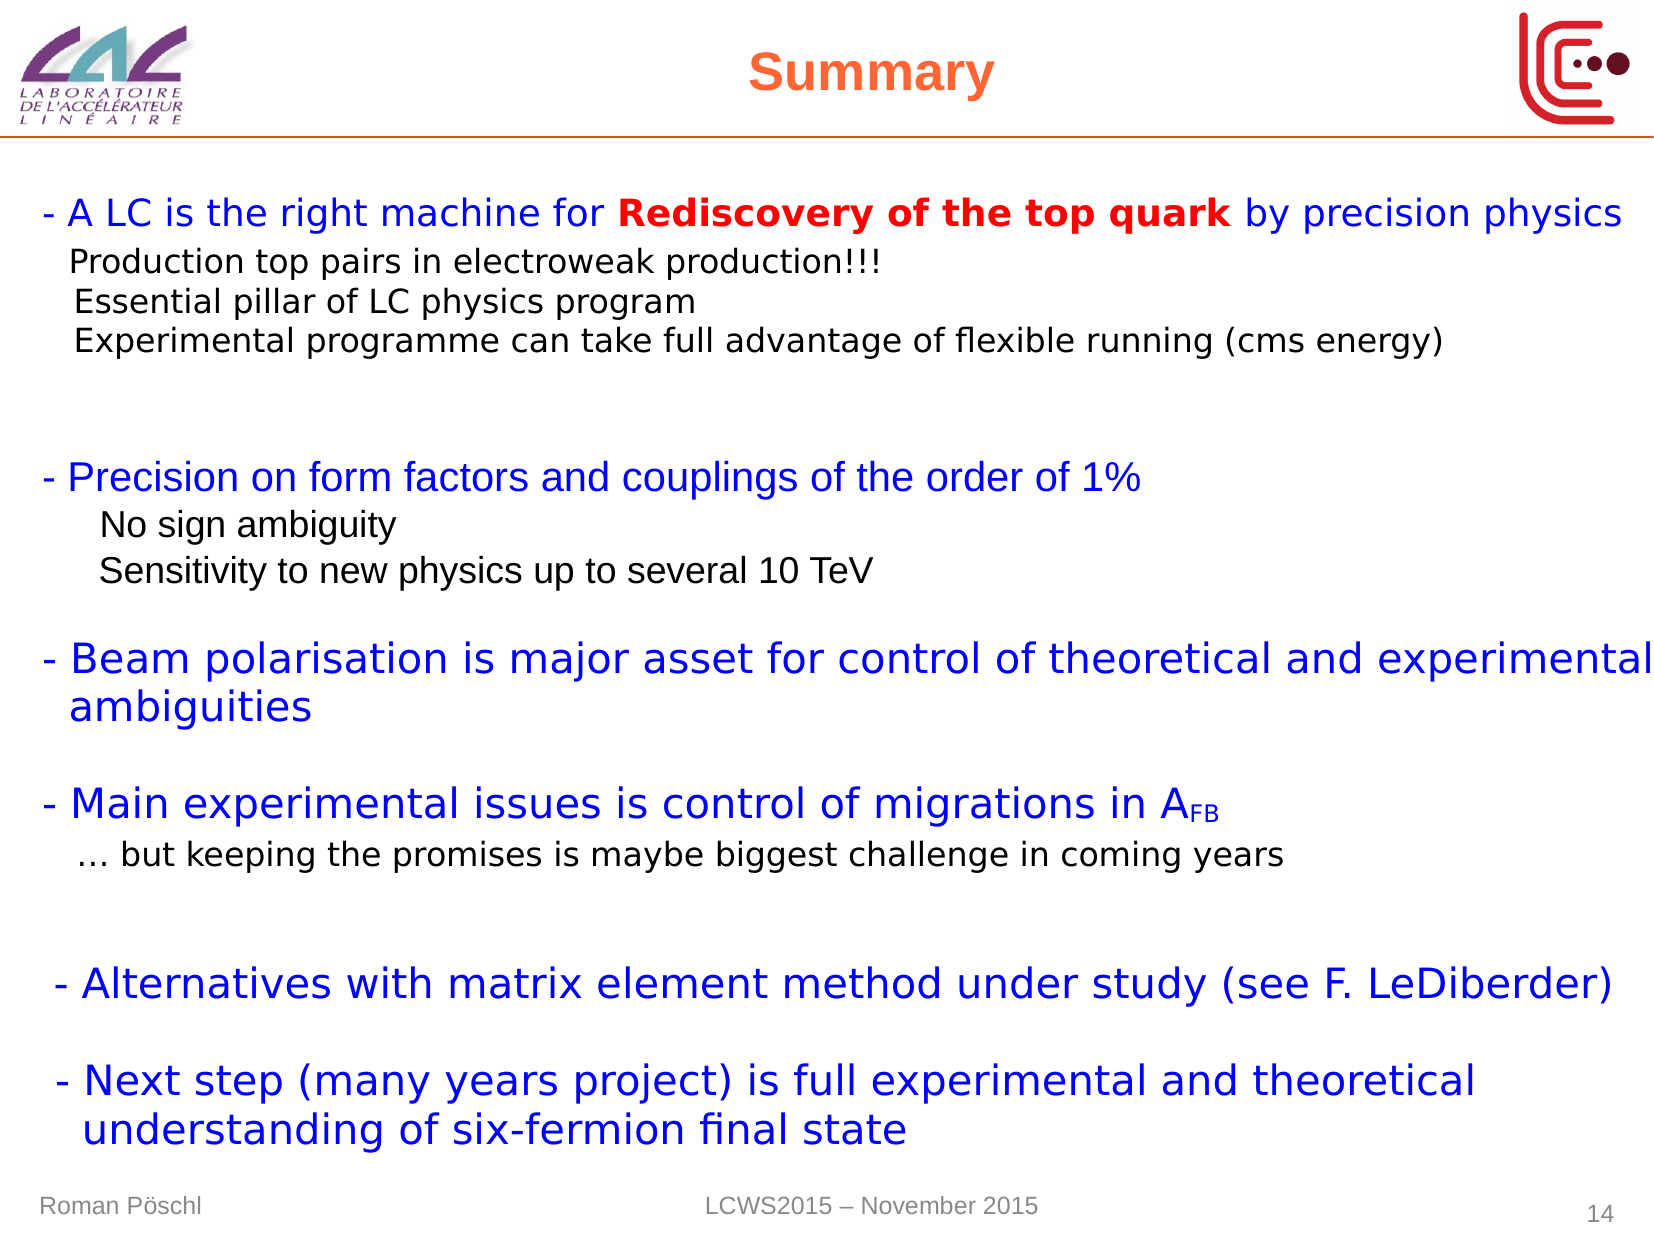

# Summary
- A LC is the right machine for Rediscovery of the top quark by precision physics
 Production top pairs in electroweak production!!!
 Essential pillar of LC physics program
 Experimental programme can take full advantage of flexible running (cms energy)
- Precision on form factors and couplings of the order of 1%
 No sign ambiguity
 Sensitivity to new physics up to several 10 TeV
- Beam polarisation is major asset for control of theoretical and experimental
 ambiguities
- Main experimental issues is control of migrations in AFB
 … but keeping the promises is maybe biggest challenge in coming years
 - Alternatives with matrix element method under study (see F. LeDiberder)
 - Next step (many years project) is full experimental and theoretical
 understanding of six-fermion final state